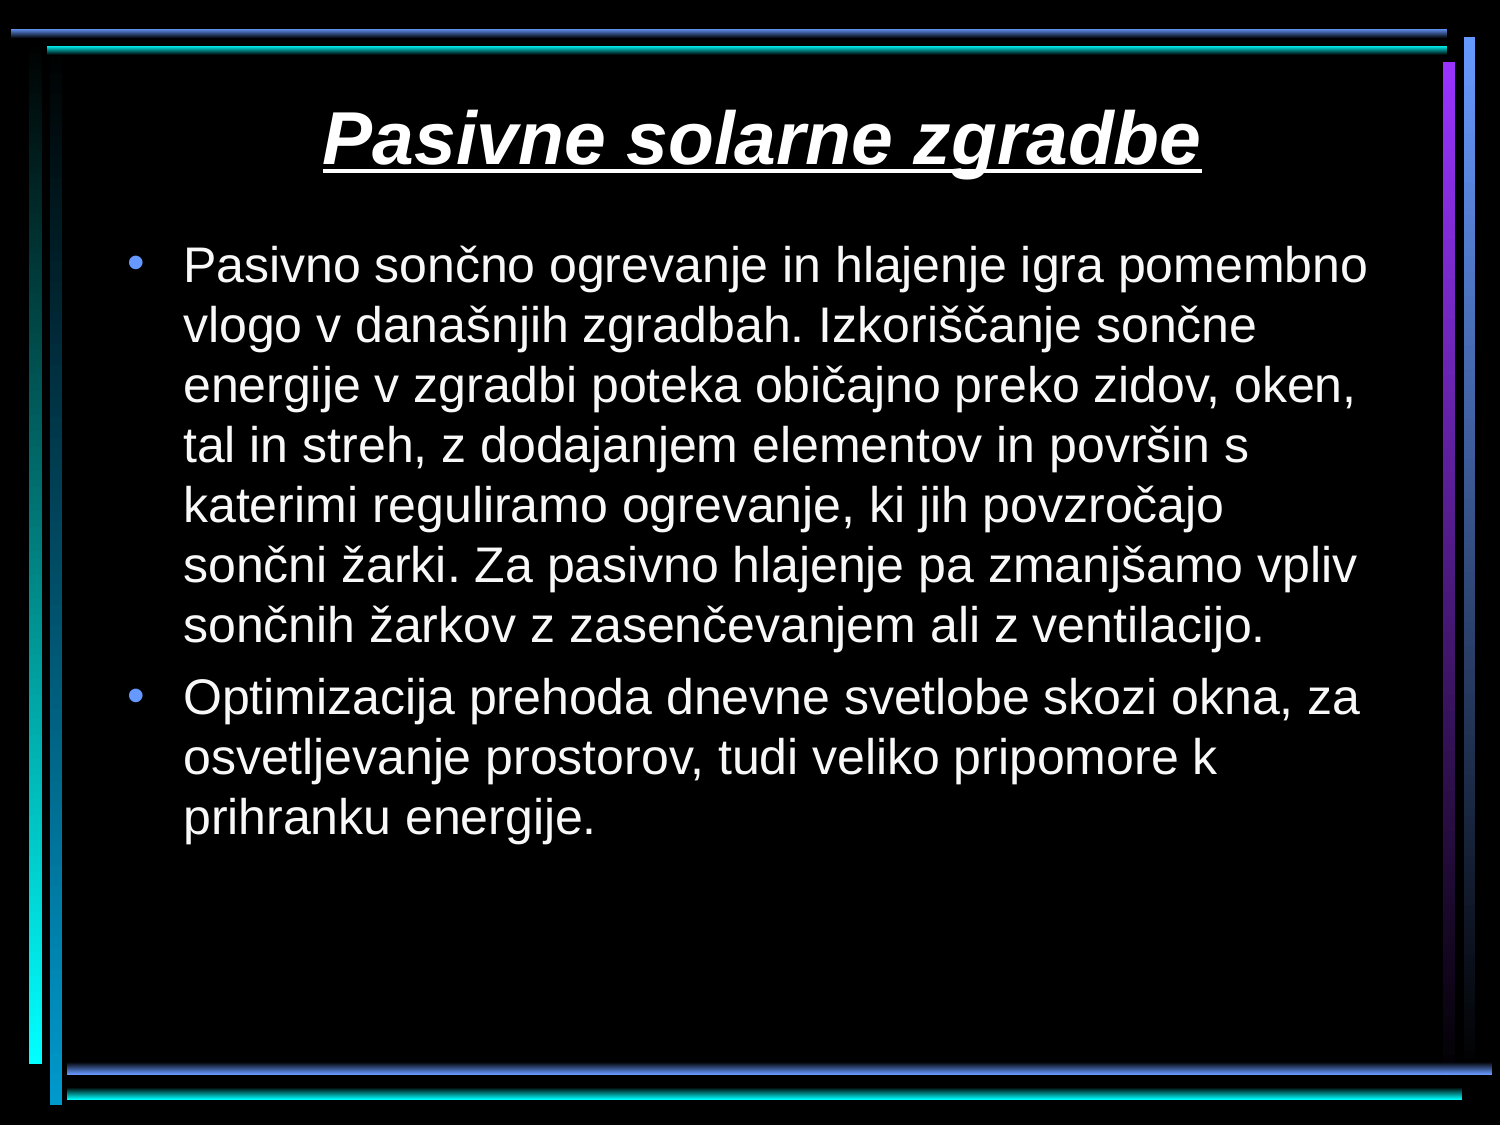

# Pasivne solarne zgradbe
Pasivno sončno ogrevanje in hlajenje igra pomembno vlogo v današnjih zgradbah. Izkoriščanje sončne energije v zgradbi poteka običajno preko zidov, oken, tal in streh, z dodajanjem elementov in površin s katerimi reguliramo ogrevanje, ki jih povzročajo sončni žarki. Za pasivno hlajenje pa zmanjšamo vpliv sončnih žarkov z zasenčevanjem ali z ventilacijo.
Optimizacija prehoda dnevne svetlobe skozi okna, za osvetljevanje prostorov, tudi veliko pripomore k prihranku energije.